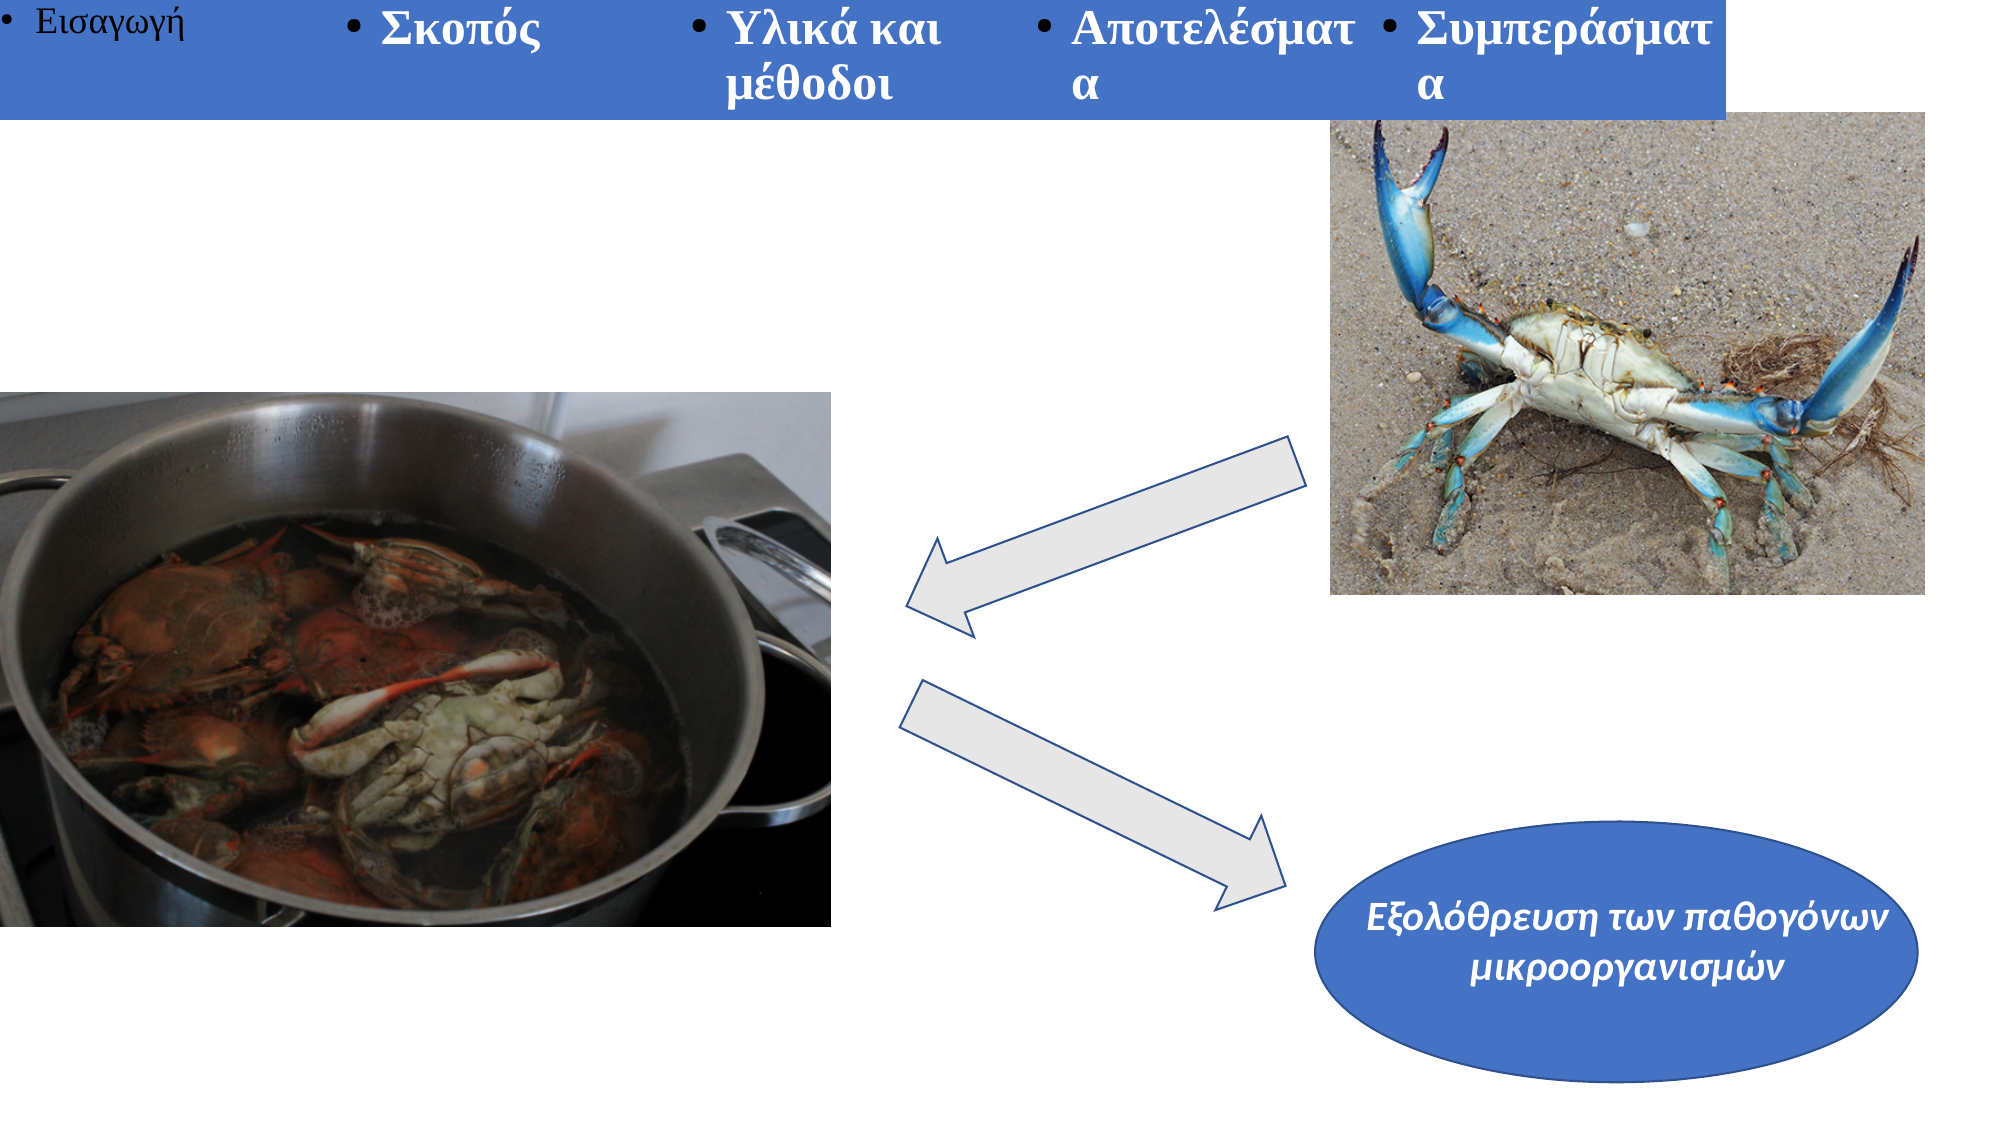

| Εισαγωγή | Σκοπός | Υλικά και μέθοδοι | Αποτελέσματα | Συμπεράσματα |
| --- | --- | --- | --- | --- |
Βράσιμο 30 λεπτών
Εξολόθρευση των παθογόνων μικροοργανισμών